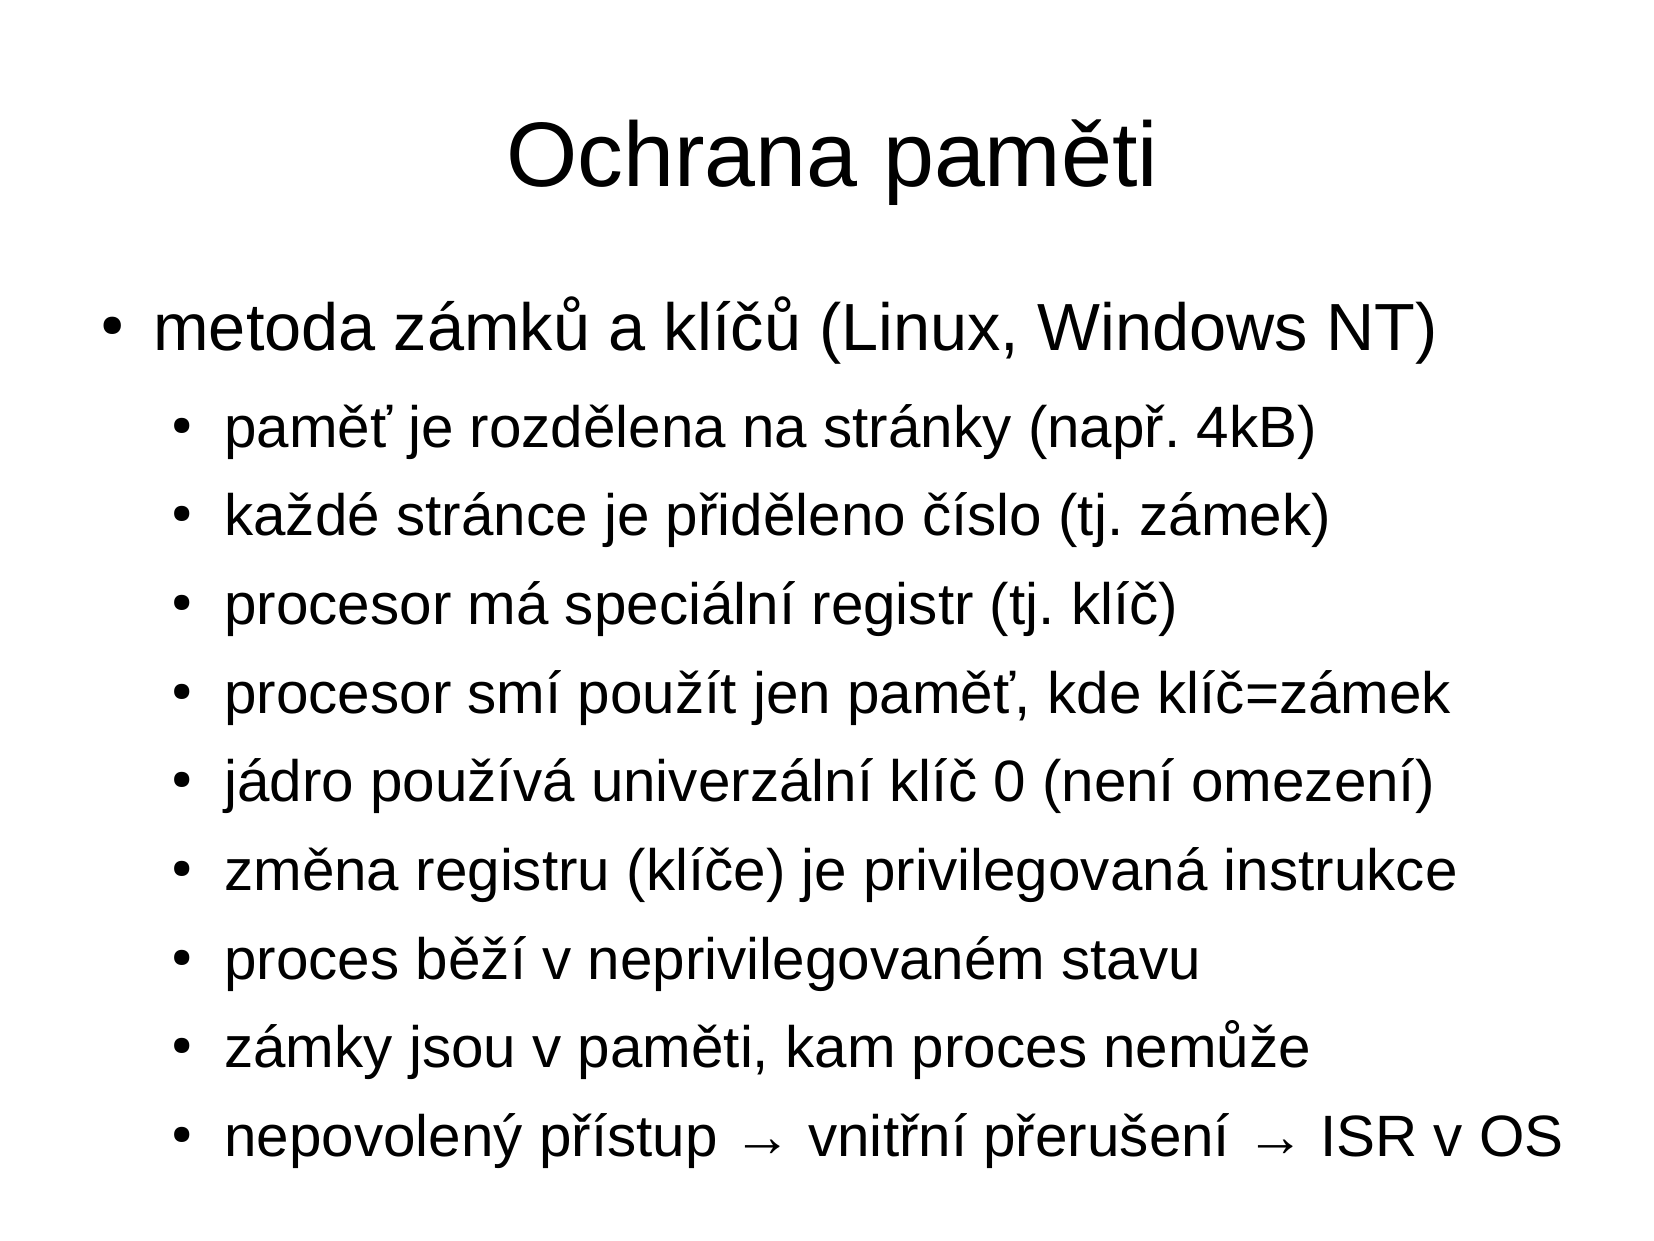

# Ochrana paměti
metoda zámků a klíčů (Linux, Windows NT)
paměť je rozdělena na stránky (např. 4kB)
každé stránce je přiděleno číslo (tj. zámek)
procesor má speciální registr (tj. klíč)
procesor smí použít jen paměť, kde klíč=zámek
jádro používá univerzální klíč 0 (není omezení)
změna registru (klíče) je privilegovaná instrukce
proces běží v neprivilegovaném stavu
zámky jsou v paměti, kam proces nemůže
nepovolený přístup → vnitřní přerušení → ISR v OS